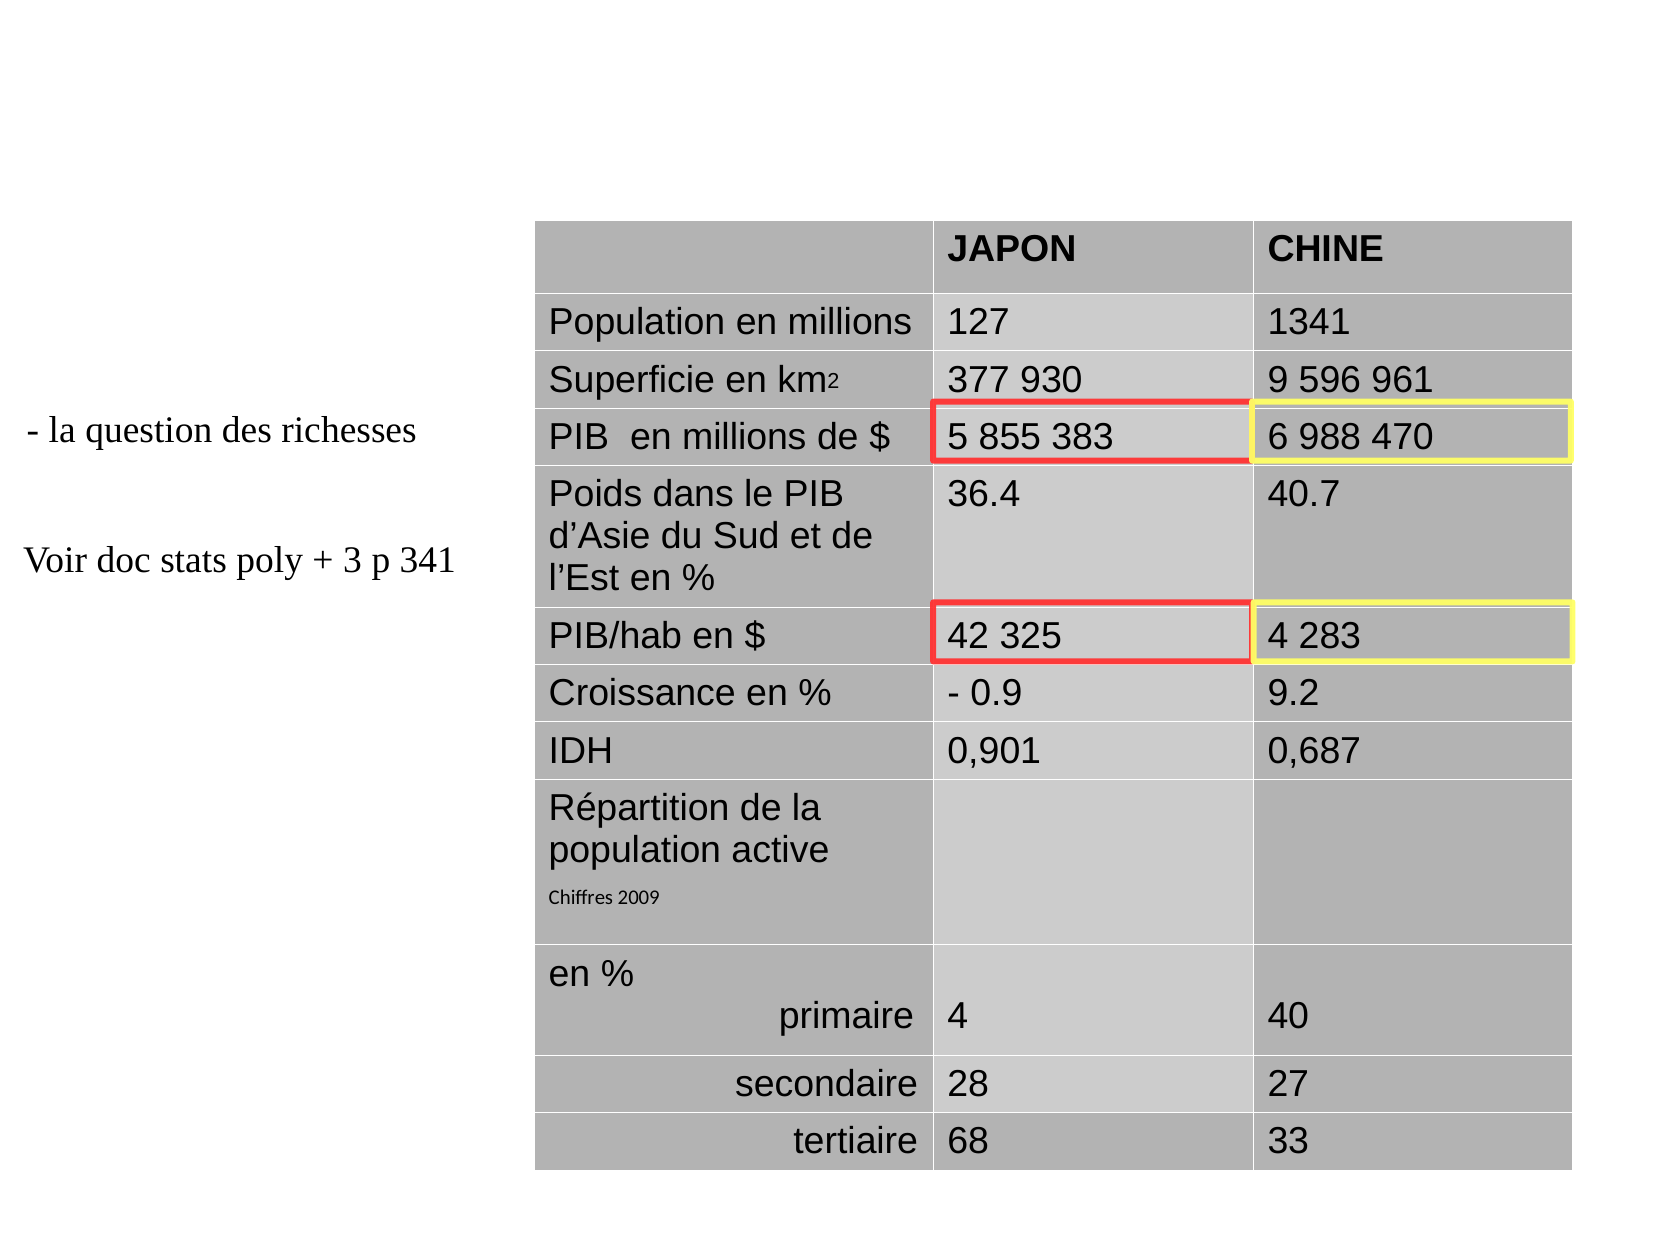

| | JAPON | CHINE |
| --- | --- | --- |
| Population en millions | 127 | 1341 |
| Superficie en km2 | 377 930 | 9 596 961 |
| PIB en millions de $ | 5 855 383 | 6 988 470 |
| Poids dans le PIB d’Asie du Sud et de l’Est en % | 36.4 | 40.7 |
| PIB/hab en $ | 42 325 | 4 283 |
| Croissance en % | - 0.9 | 9.2 |
| IDH | 0,901 | 0,687 |
| Répartition de la population active Chiffres 2009 | | |
| en % primaire | 4 | 40 |
| secondaire | 28 | 27 |
| tertiaire | 68 | 33 |
- la question des richesses
Voir doc stats poly + 3 p 341